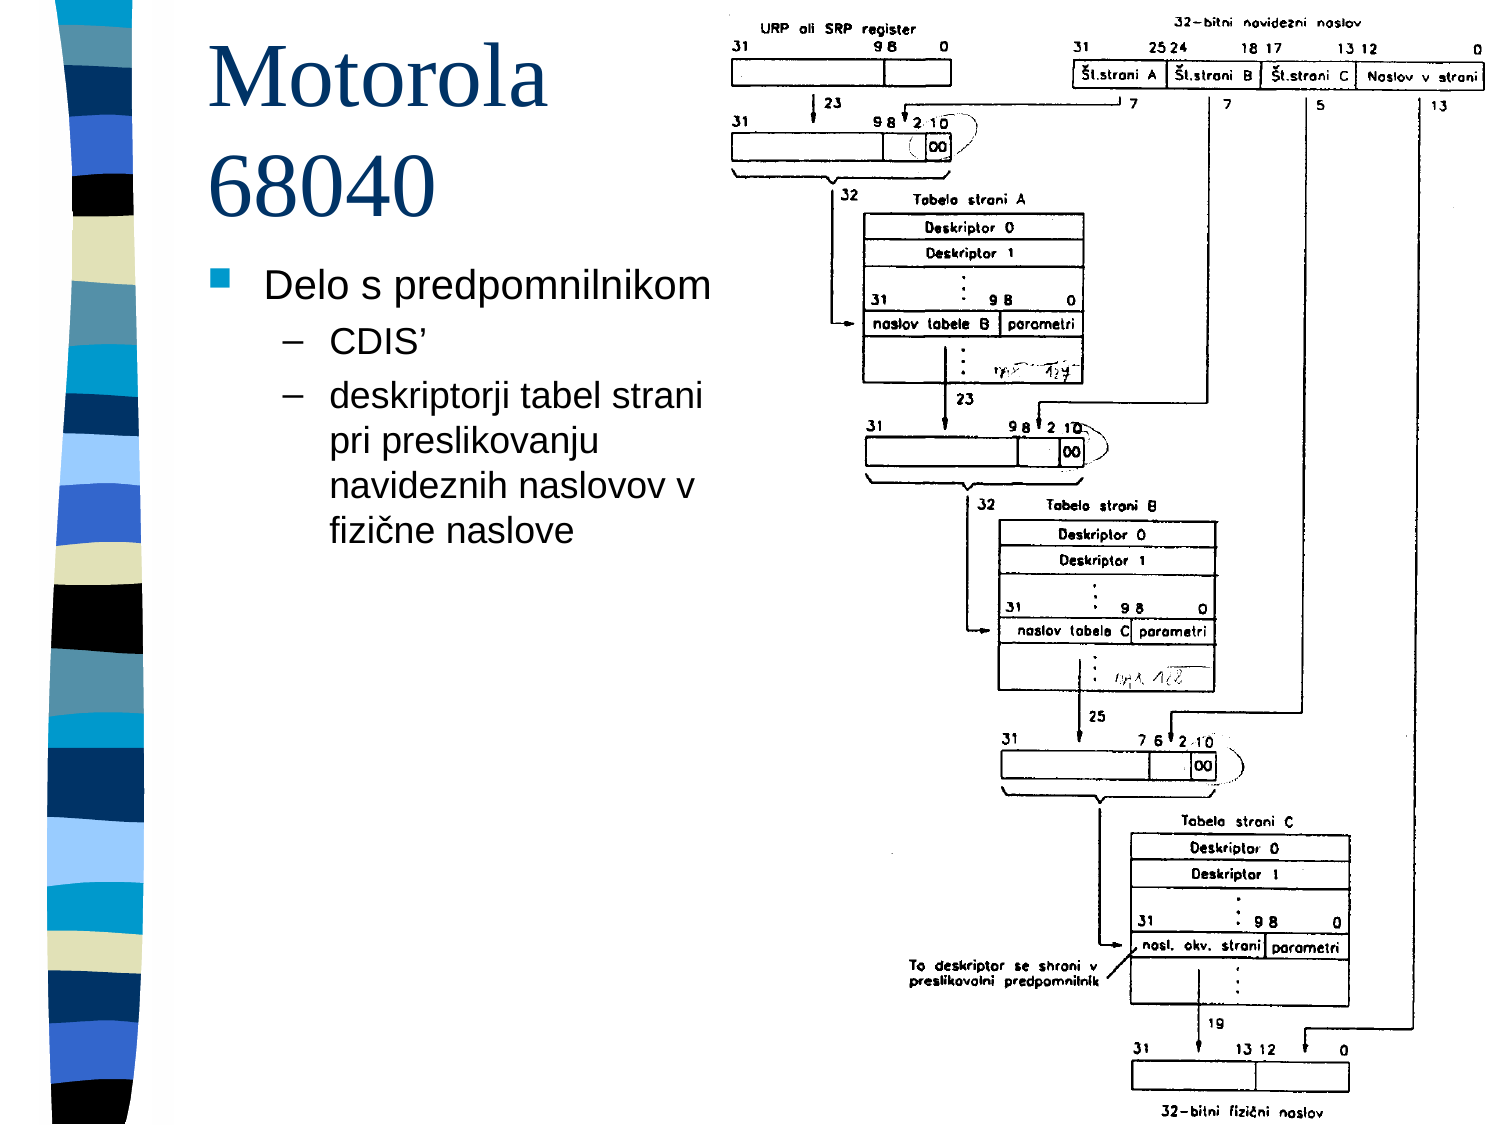

# Motorola 68040
Delo s predpomnilnikom
CDIS’
deskriptorji tabel strani
pri preslikovanju
navideznih naslovov v
fizične naslove